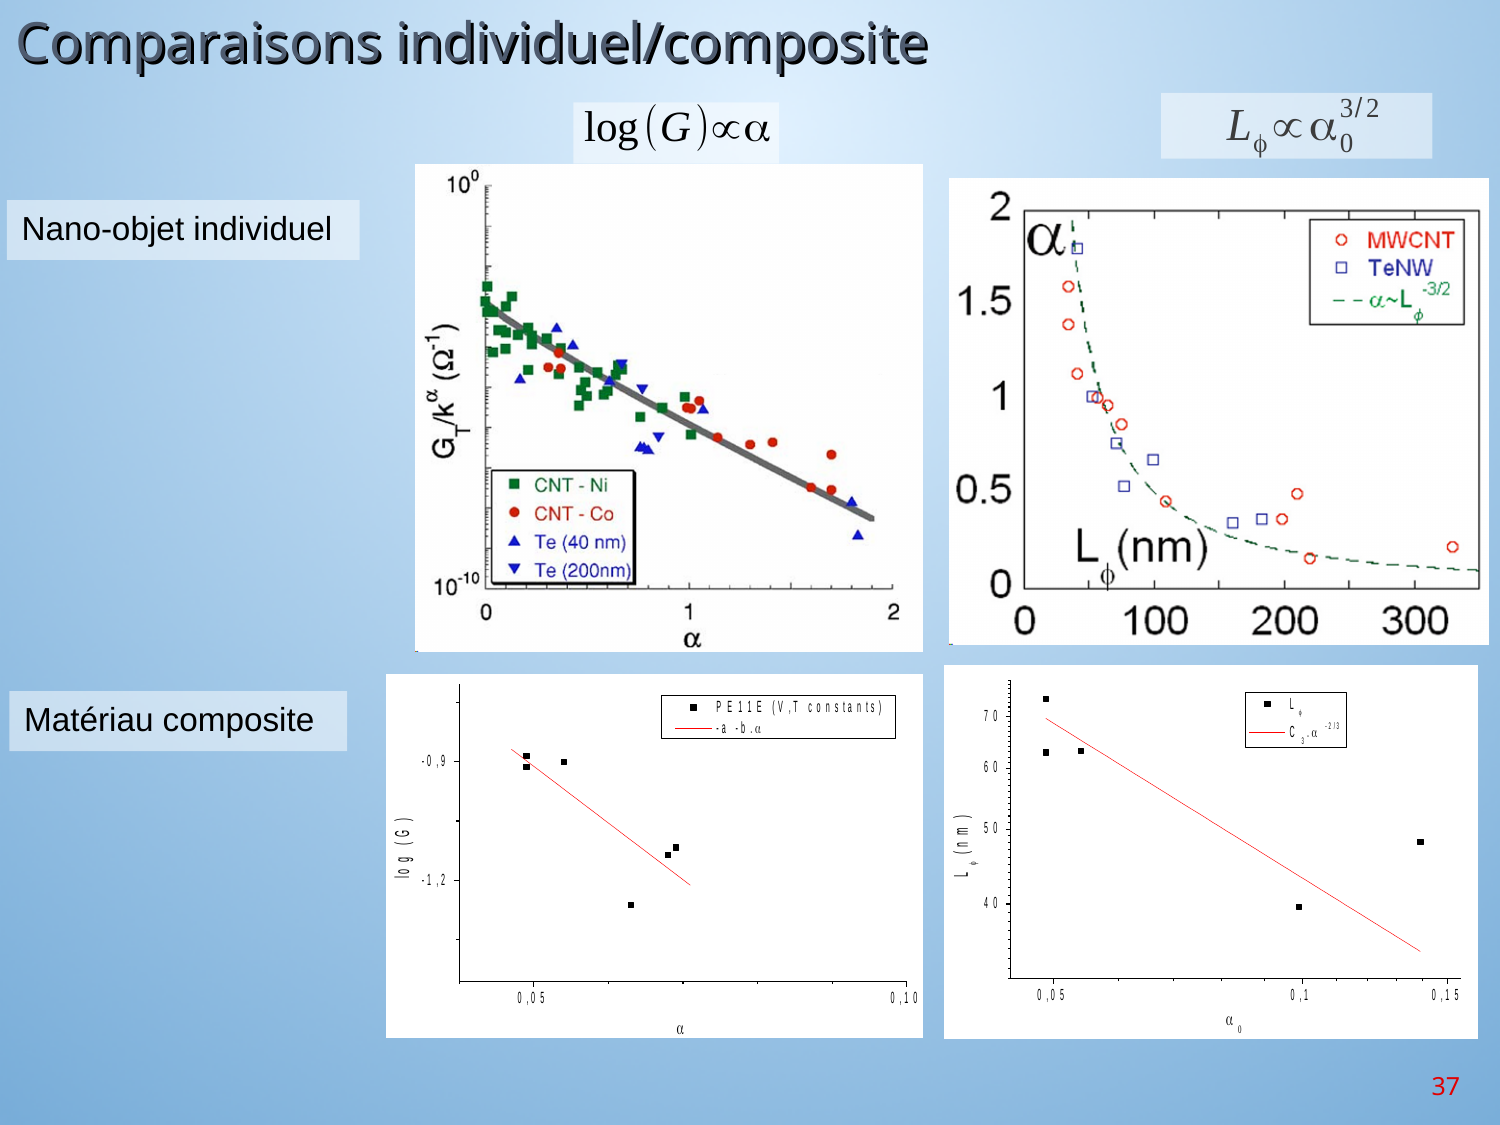

# Comparaisons individuel/composite
Nano-objet individuel
Matériau composite